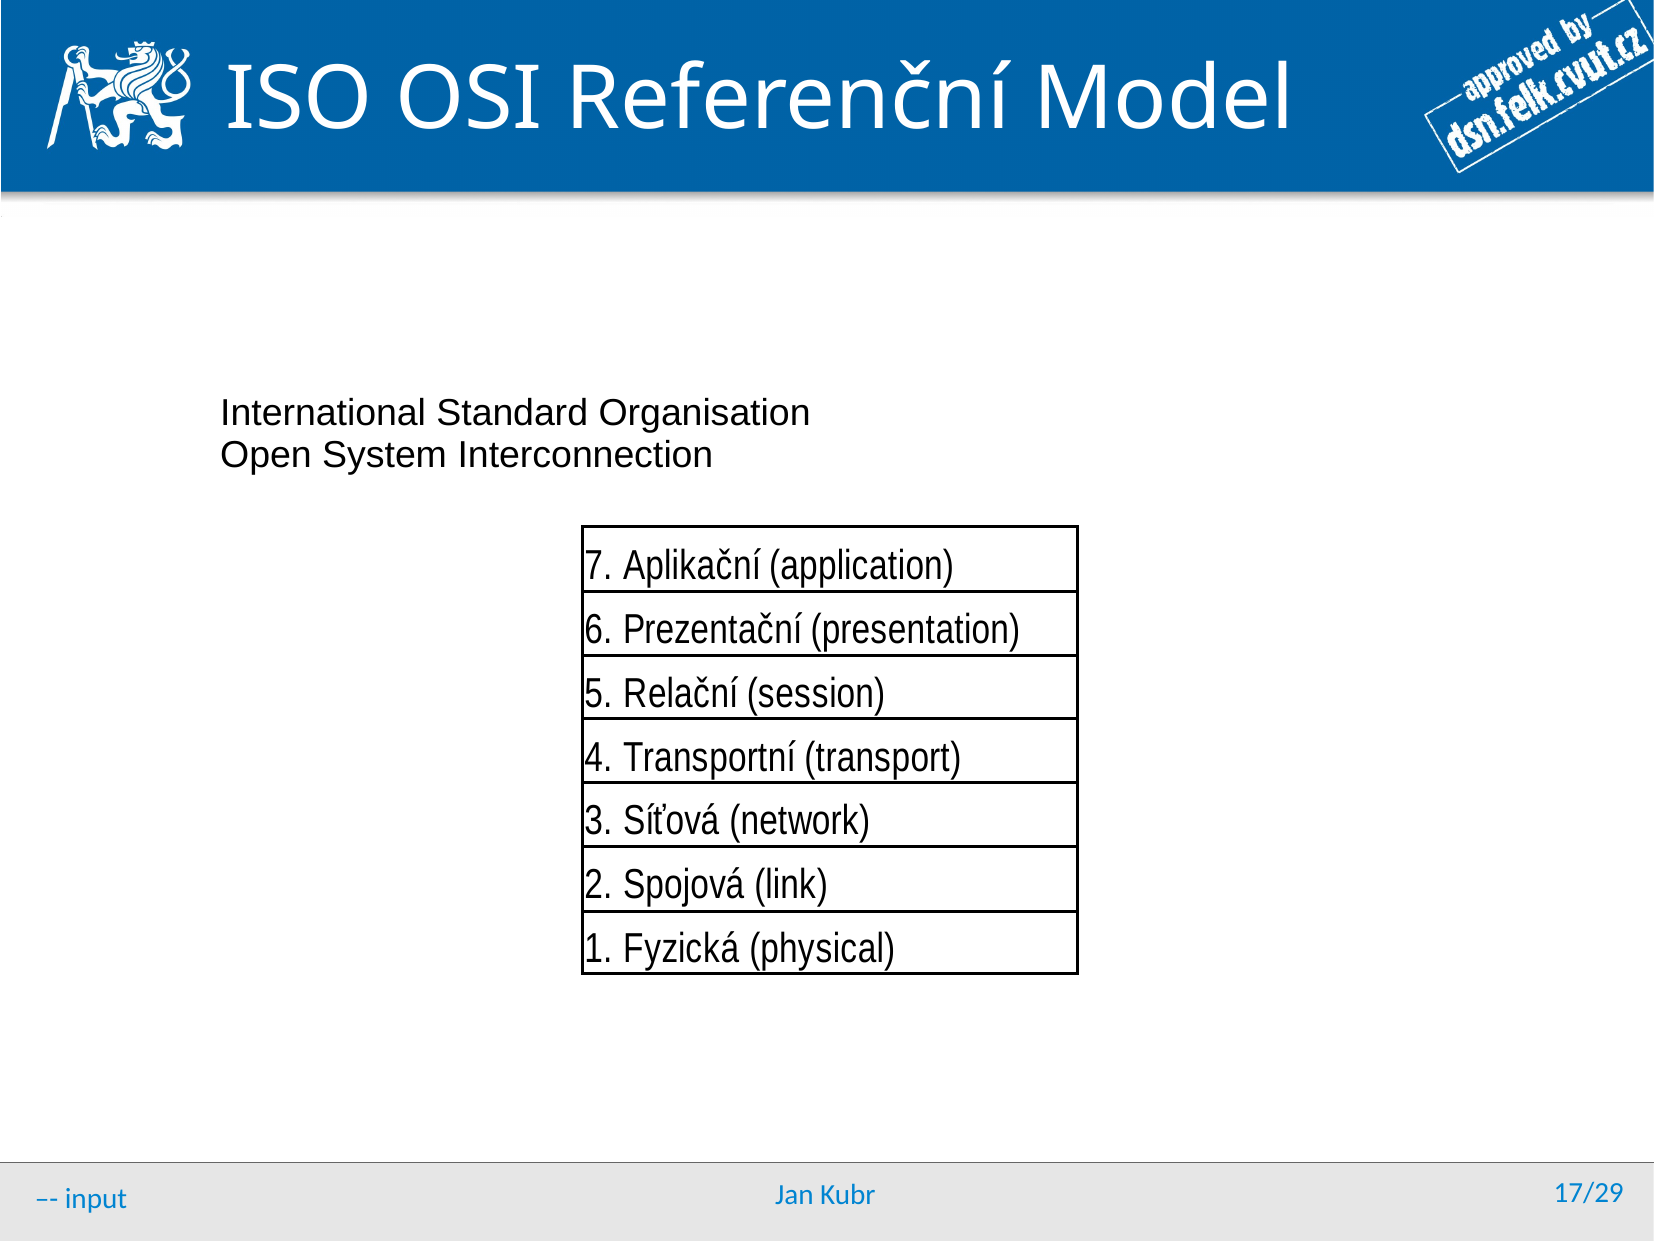

# ISO OSI Referenční Model
International Standard Organisation
Open System Interconnection
17
Jan Kubr
02/2006